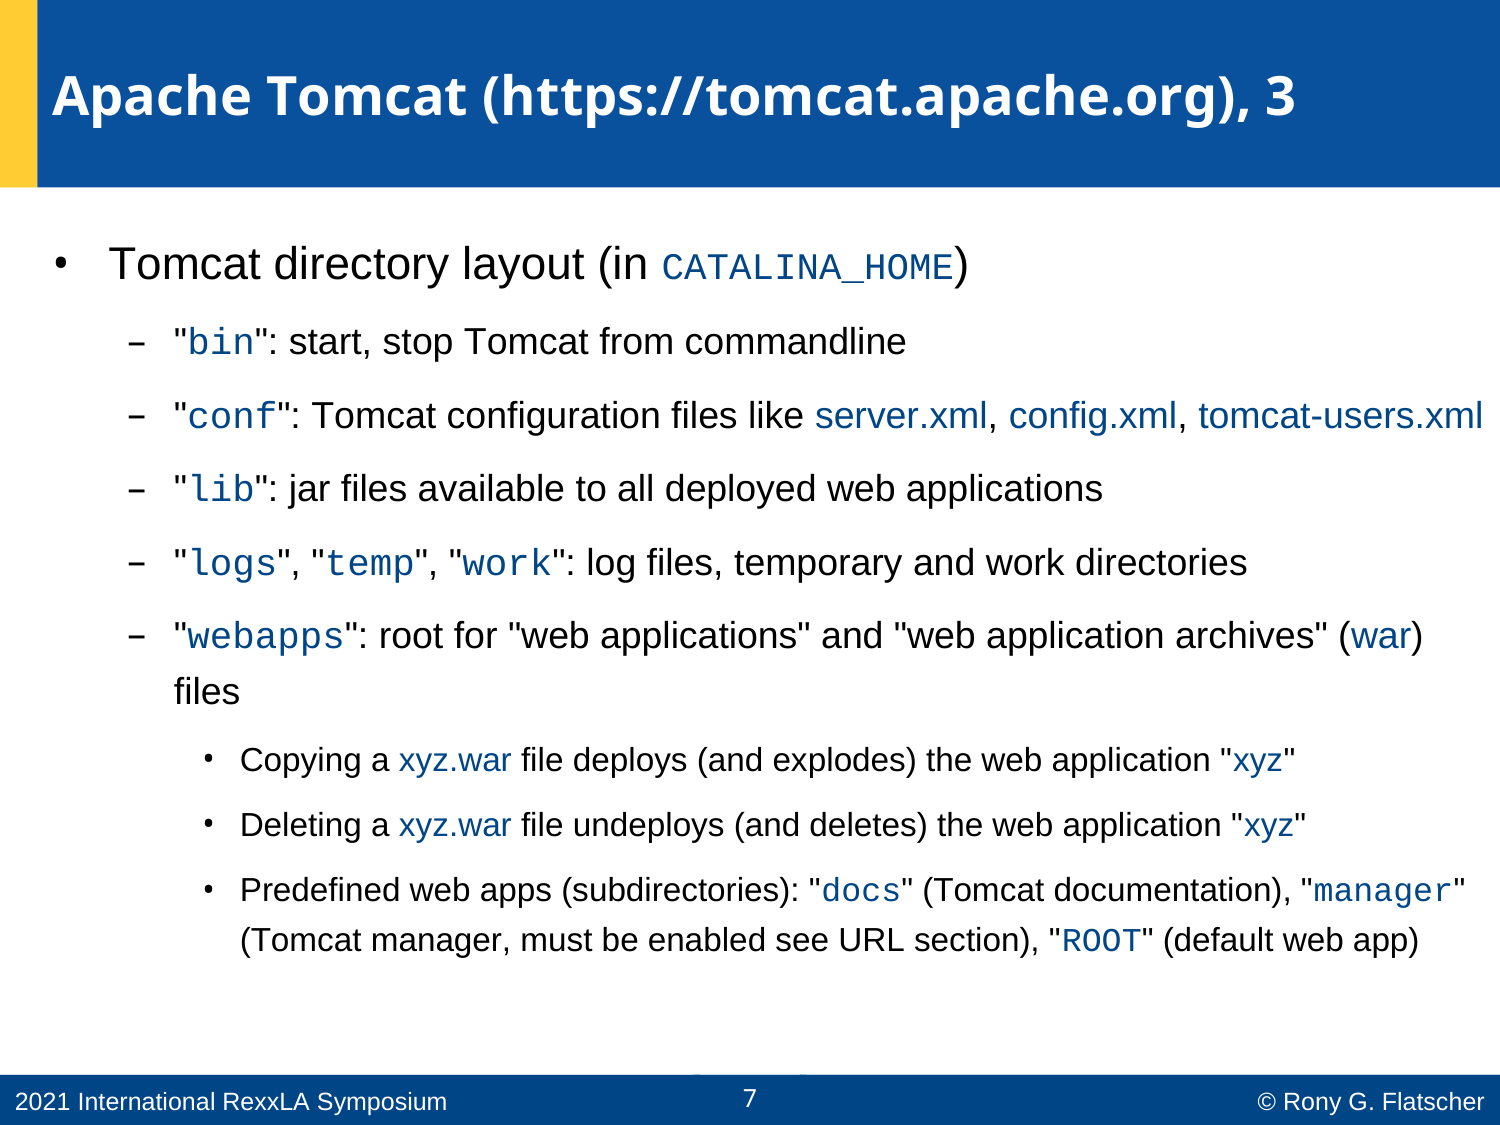

# Apache Tomcat (https://tomcat.apache.org), 3
Tomcat directory layout (in CATALINA_HOME)
"bin": start, stop Tomcat from commandline
"conf": Tomcat configuration files like server.xml, config.xml, tomcat-users.xml
"lib": jar files available to all deployed web applications
"logs", "temp", "work": log files, temporary and work directories
"webapps": root for "web applications" and "web application archives" (war) files
Copying a xyz.war file deploys (and explodes) the web application "xyz"
Deleting a xyz.war file undeploys (and deletes) the web application "xyz"
Predefined web apps (subdirectories): "docs" (Tomcat documentation), "manager" (Tomcat manager, must be enabled see URL section), "ROOT" (default web app)